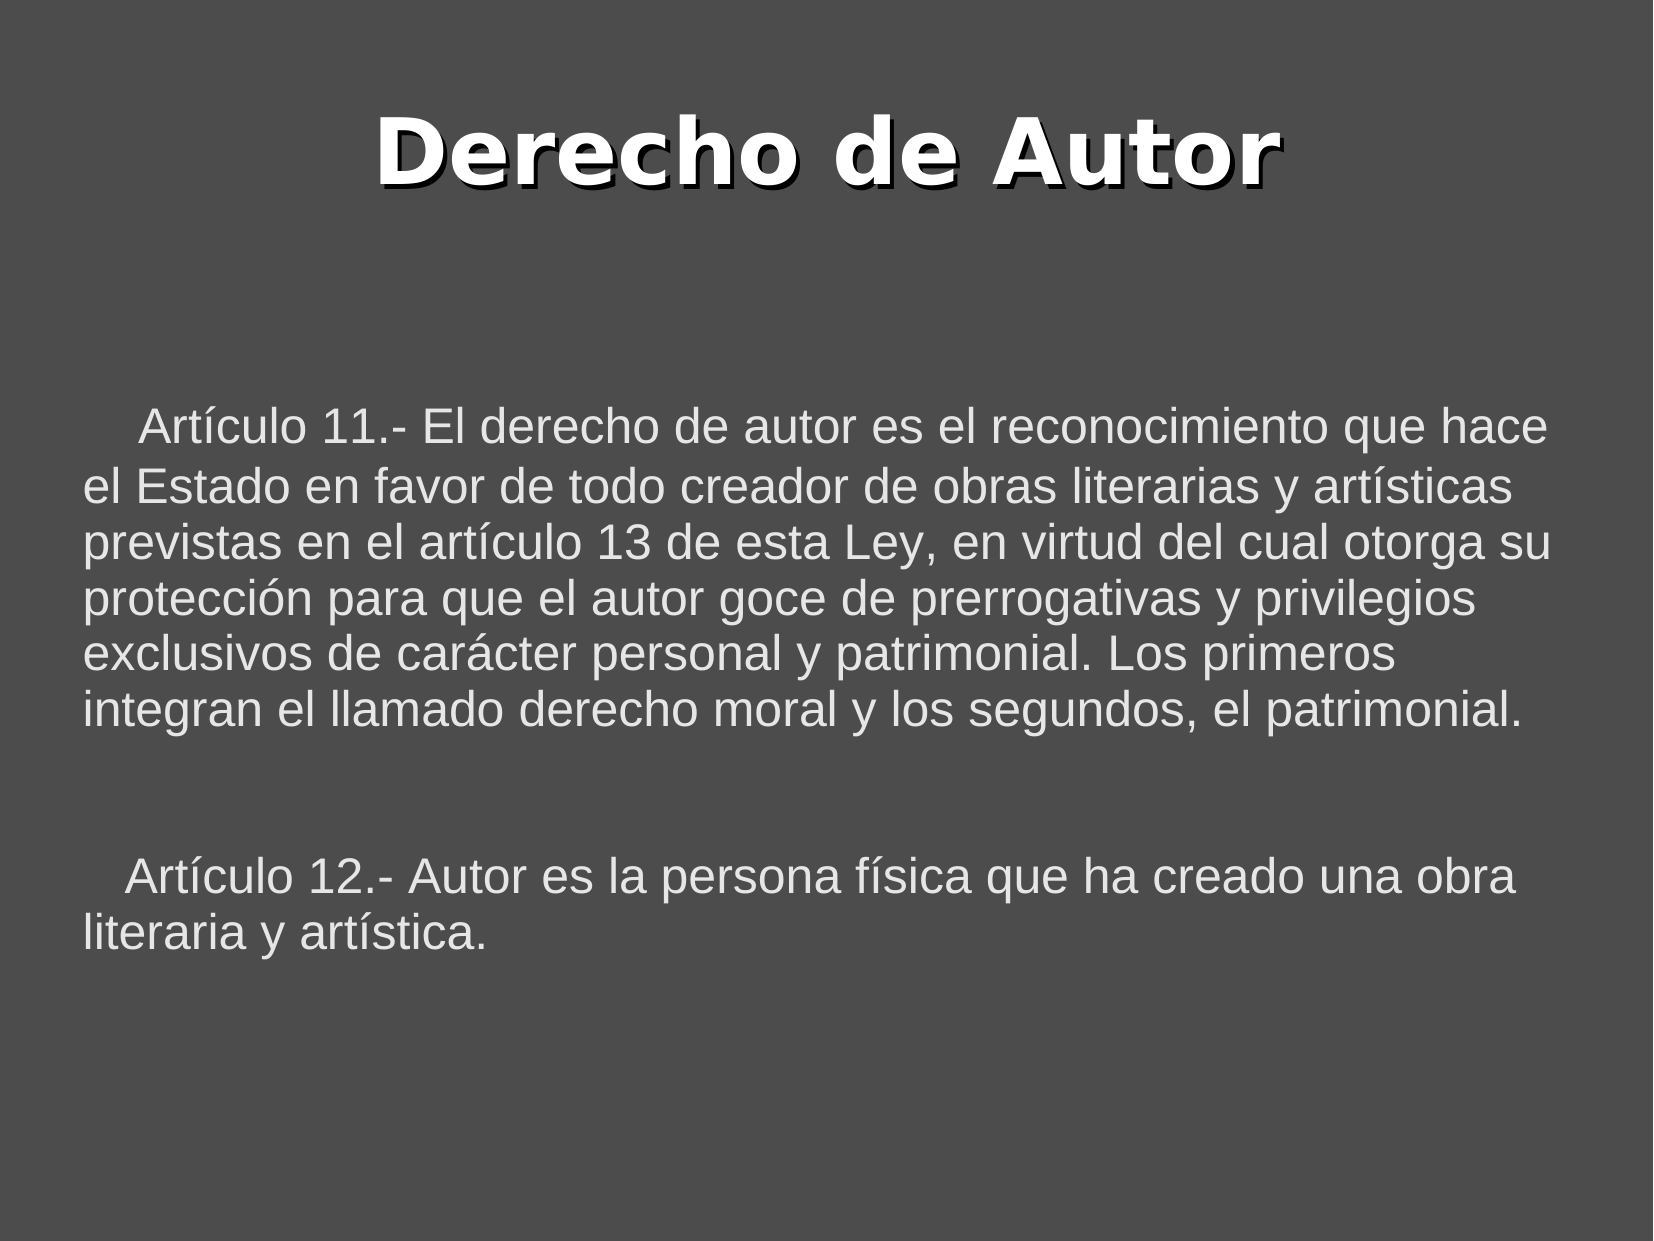

# Derecho de Autor
 Artículo 11.- El derecho de autor es el reconocimiento que hace el Estado en favor de todo creador de obras literarias y artísticas previstas en el artículo 13 de esta Ley, en virtud del cual otorga su
protección para que el autor goce de prerrogativas y privilegios exclusivos de carácter personal y patrimonial. Los primeros integran el llamado derecho moral y los segundos, el patrimonial.
 Artículo 12.- Autor es la persona física que ha creado una obra literaria y artística.